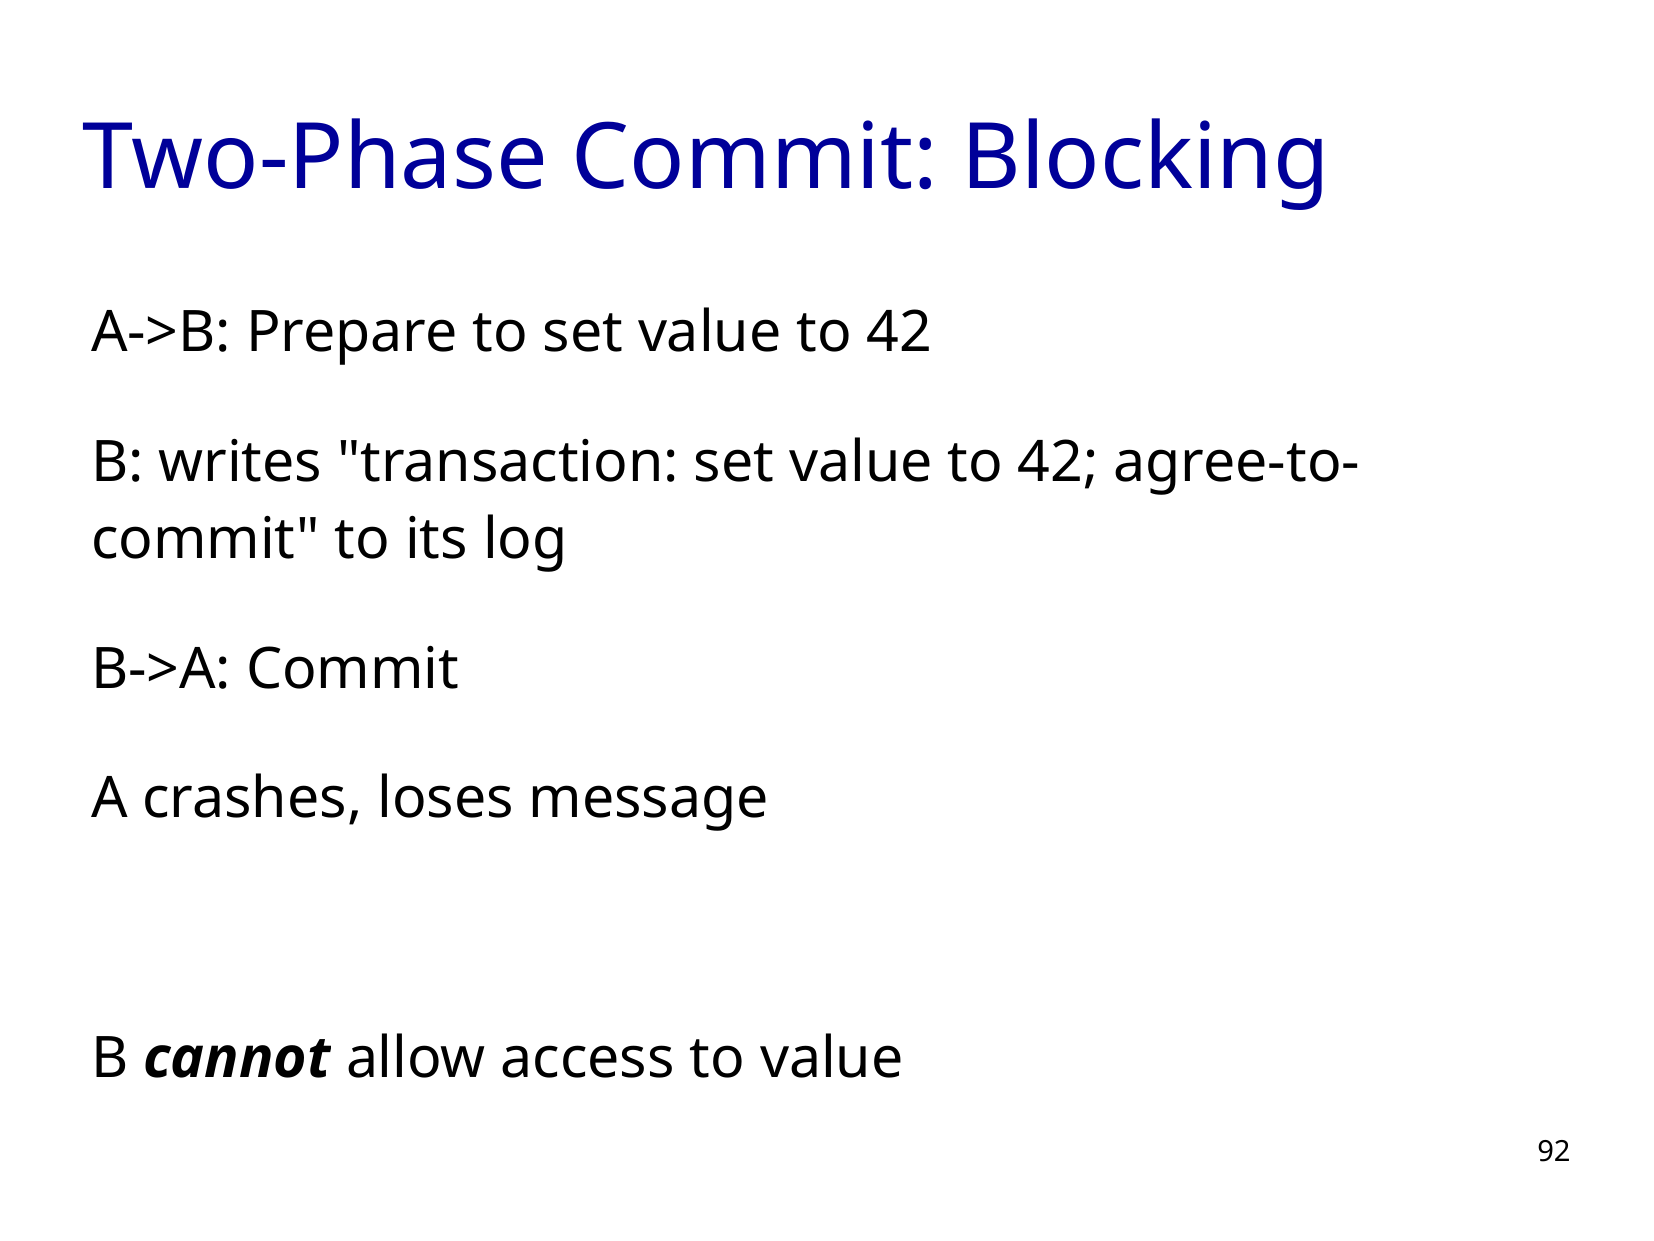

# Two-Phase Commit: Blocking
A->B: Prepare to set value to 42
B: writes "transaction: set value to 42; agree-to-commit" to its log
B->A: Commit
A crashes, loses message
B cannot allow access to value
92